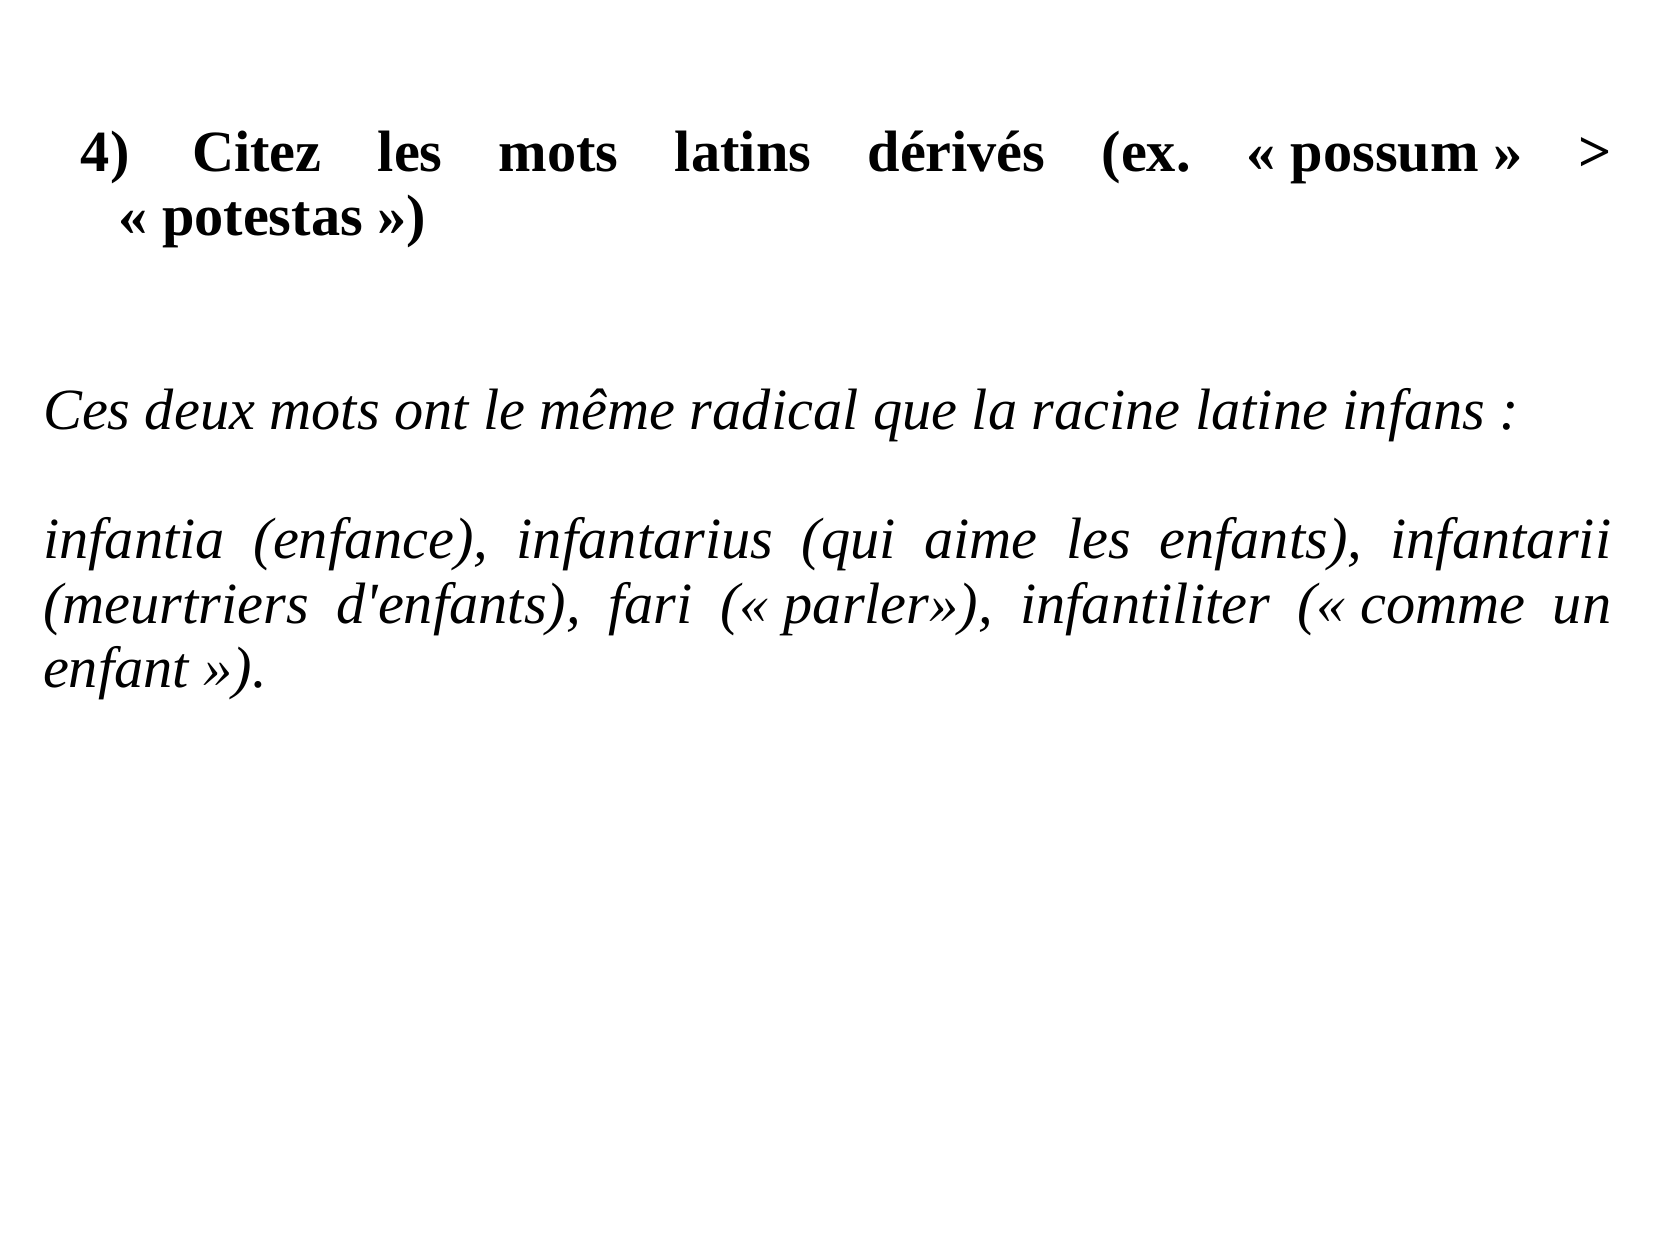

4)	Citez les mots latins dérivés (ex. « possum » > « potestas »)
Ces deux mots ont le même radical que la racine latine infans :
infantia (enfance), infantarius (qui aime les enfants), infantarii (meurtriers d'enfants), fari (« parler»), infantiliter (« comme un enfant »).